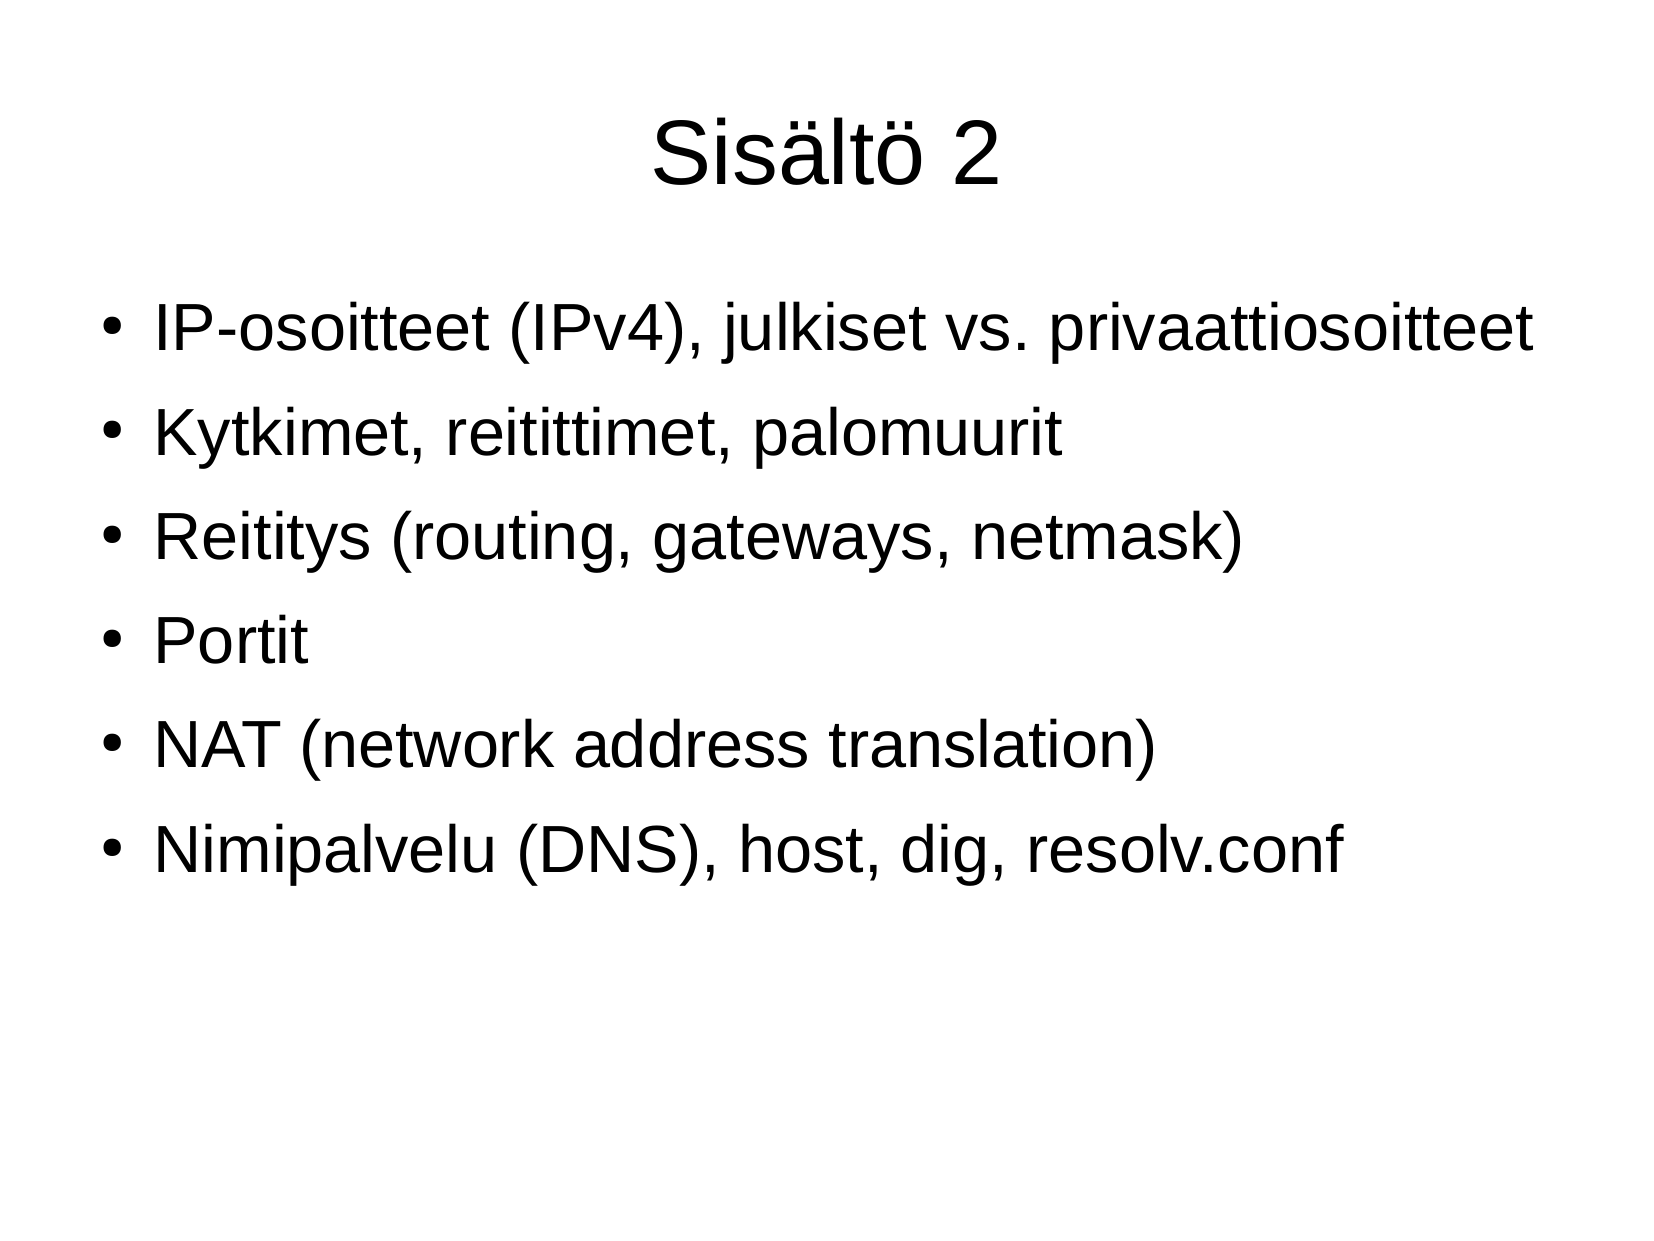

# Sisältö 2
IP-osoitteet (IPv4), julkiset vs. privaattiosoitteet
Kytkimet, reitittimet, palomuurit
Reititys (routing, gateways, netmask)
Portit
NAT (network address translation)
Nimipalvelu (DNS), host, dig, resolv.conf